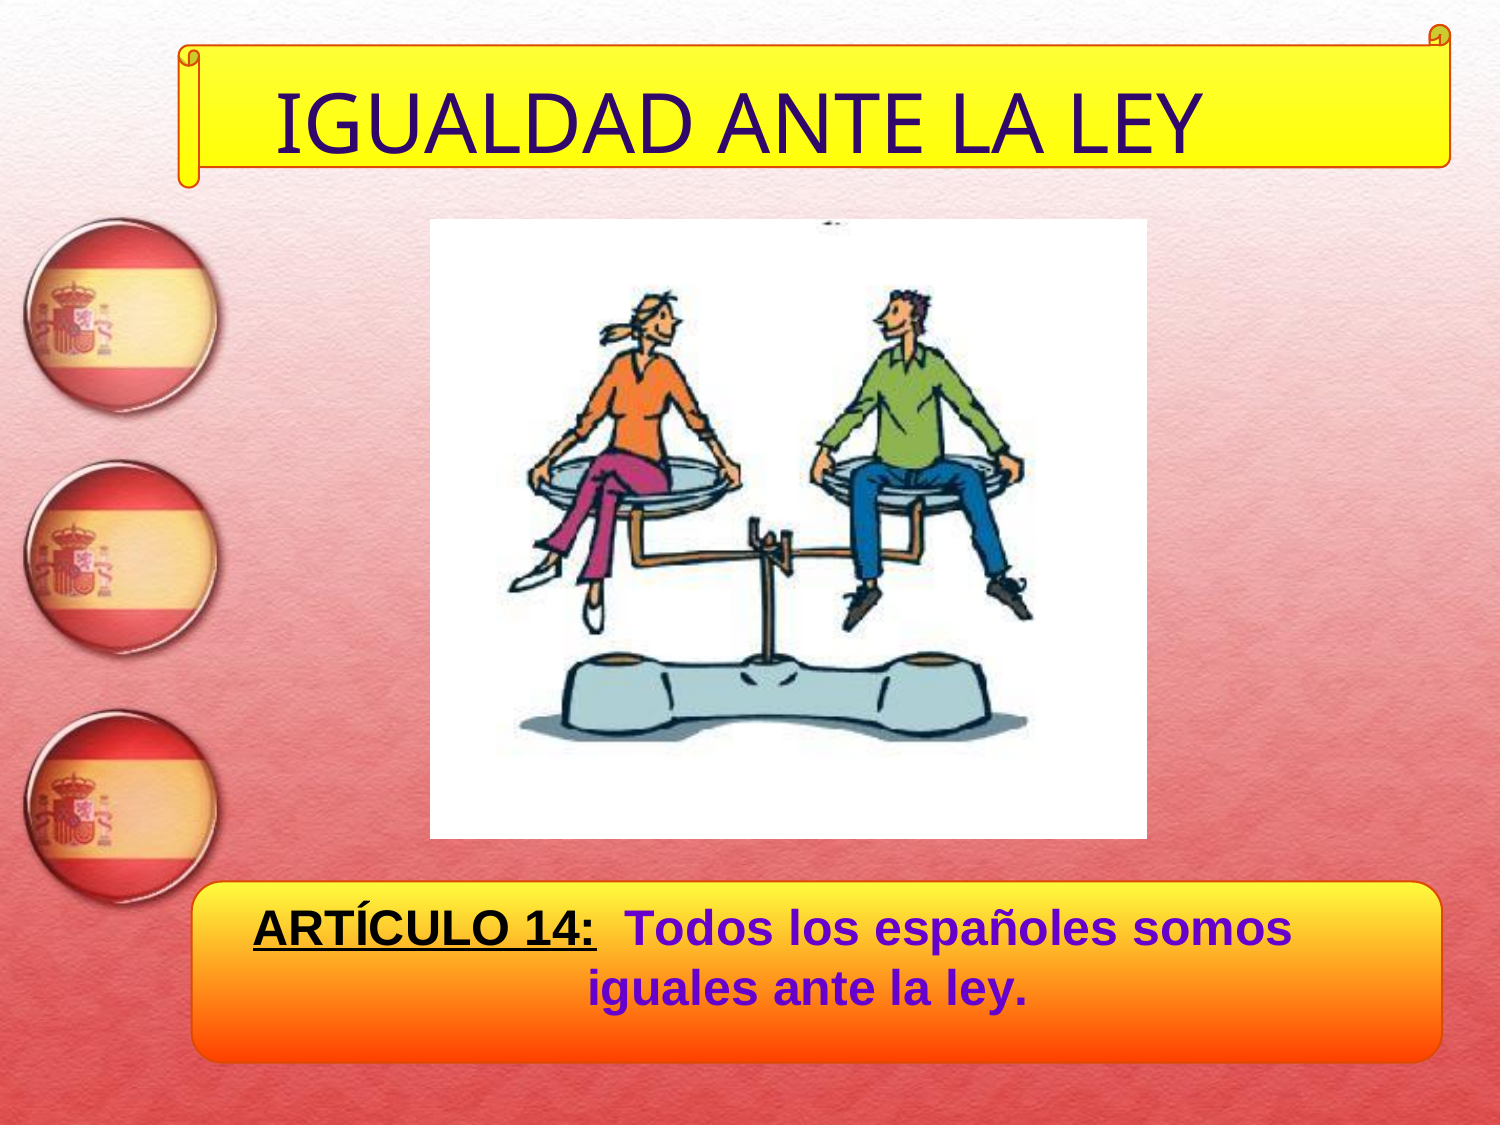

IGUALDAD ANTE LA LEY
ARTÍCULO 14: Todos los españoles somos iguales ante la ley.
31